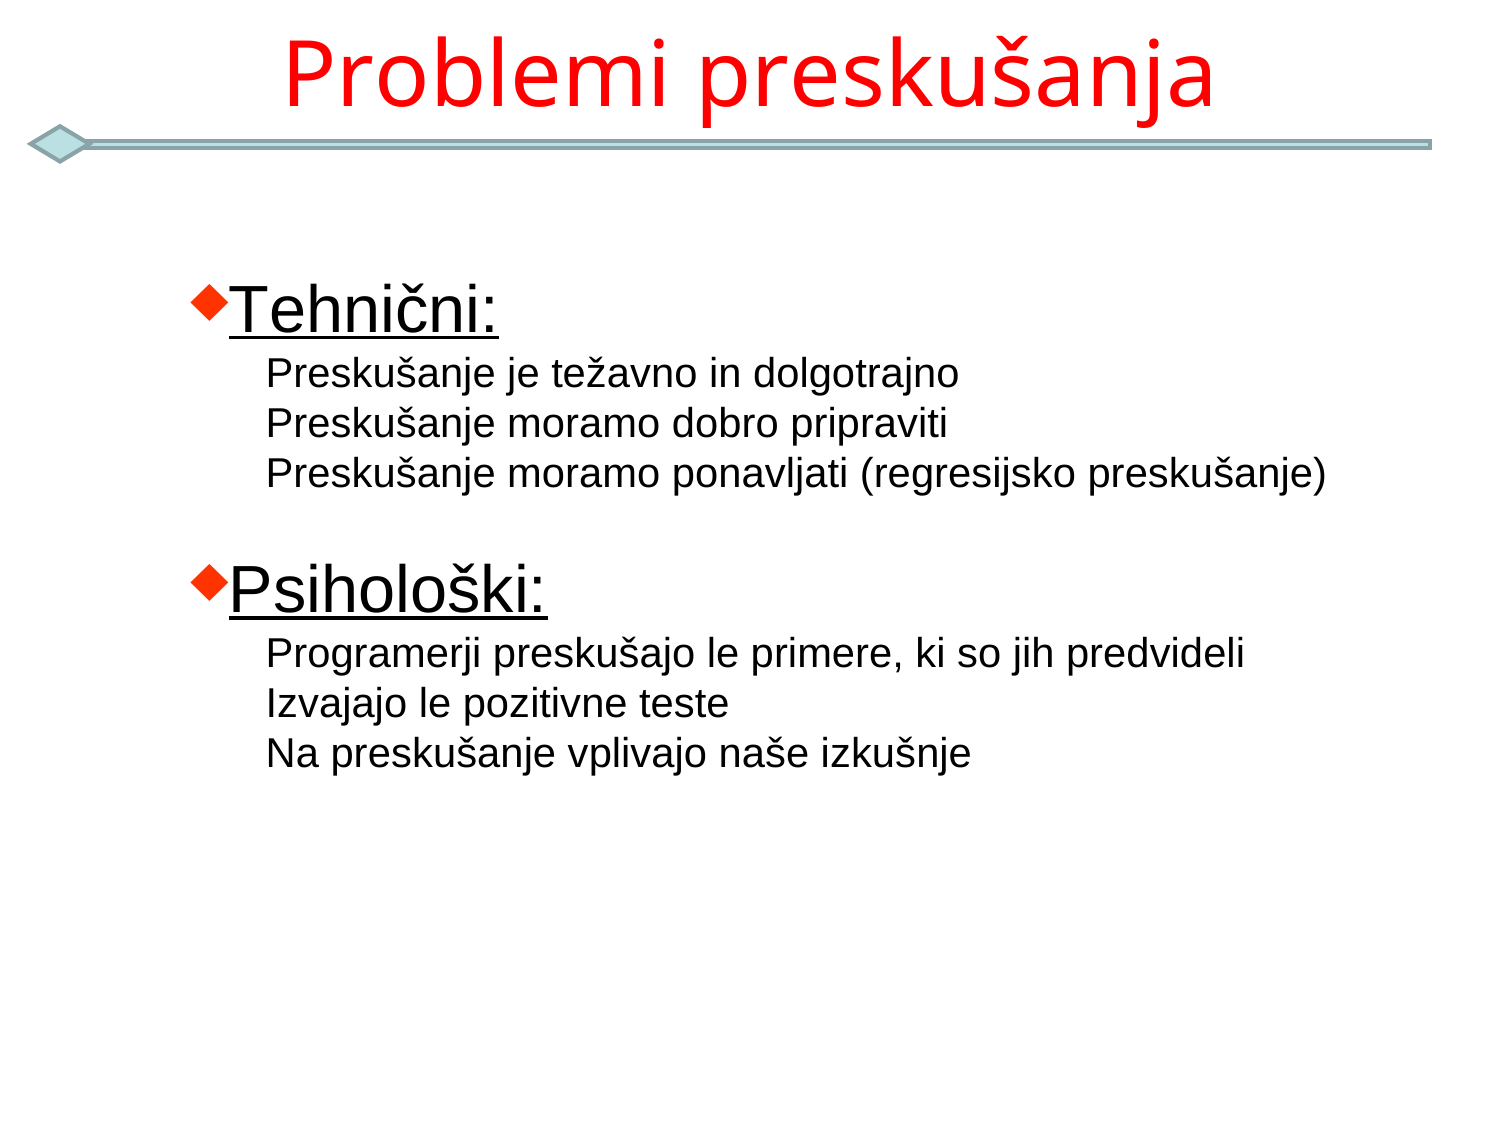

# Problemi preskušanja
Tehnični:
Preskušanje je težavno in dolgotrajno
Preskušanje moramo dobro pripraviti
Preskušanje moramo ponavljati (regresijsko preskušanje)
Psihološki:
Programerji preskušajo le primere, ki so jih predvideli
Izvajajo le pozitivne teste
Na preskušanje vplivajo naše izkušnje